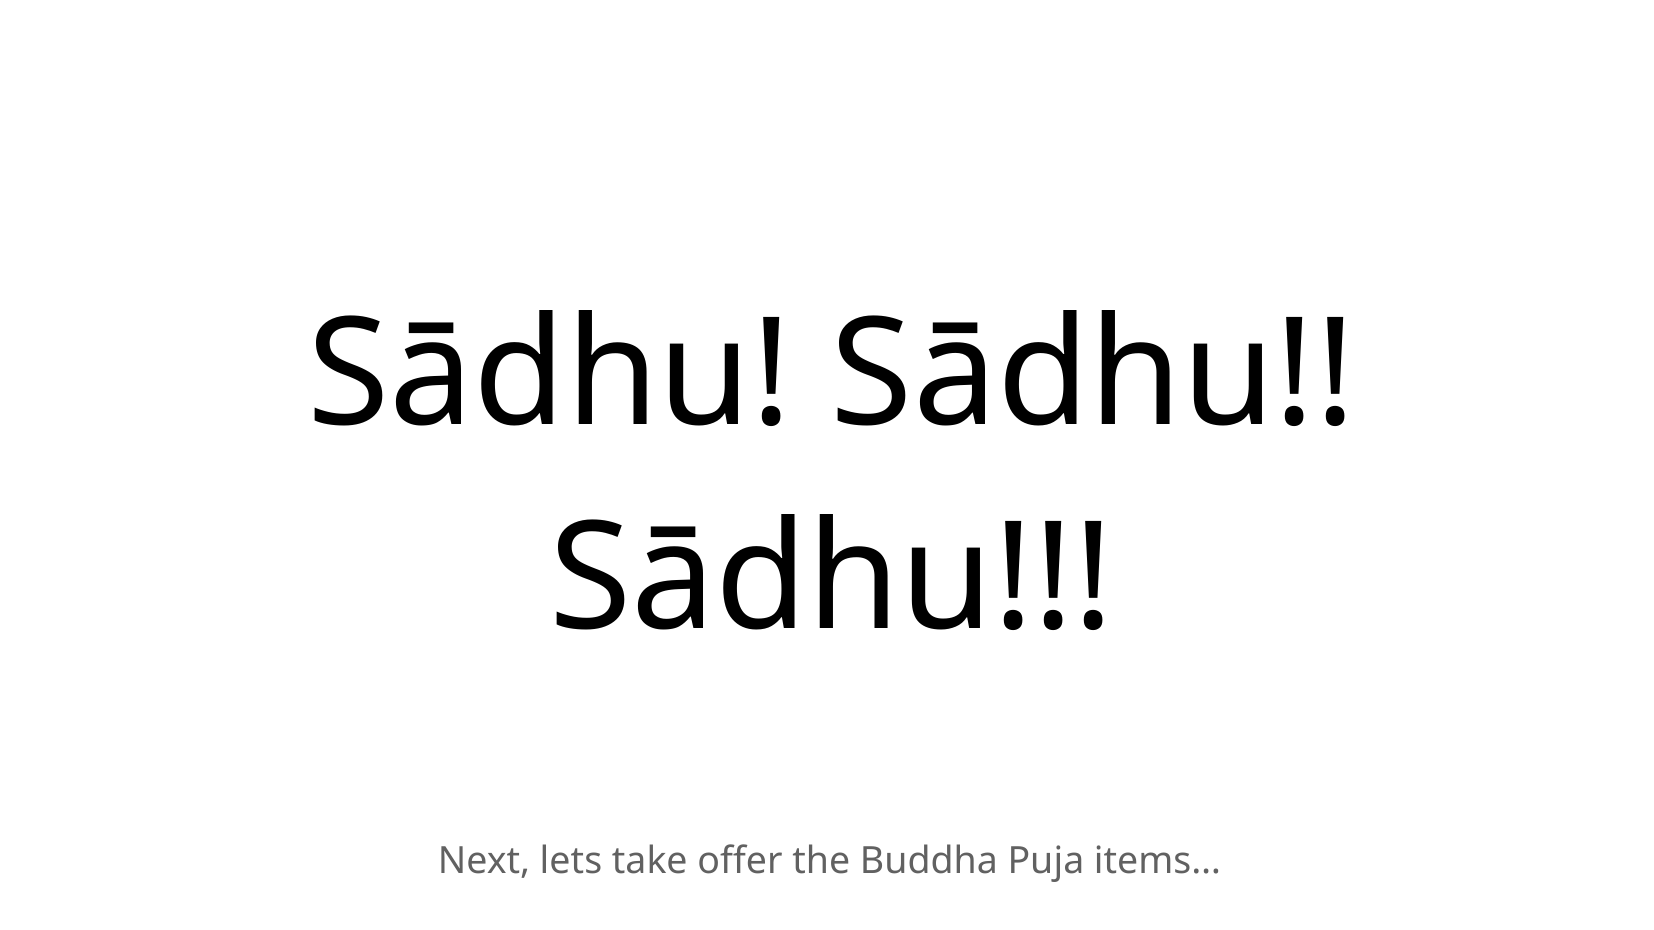

# Sādhu! Sādhu!! Sādhu!!!
Next, lets take offer the Buddha Puja items…